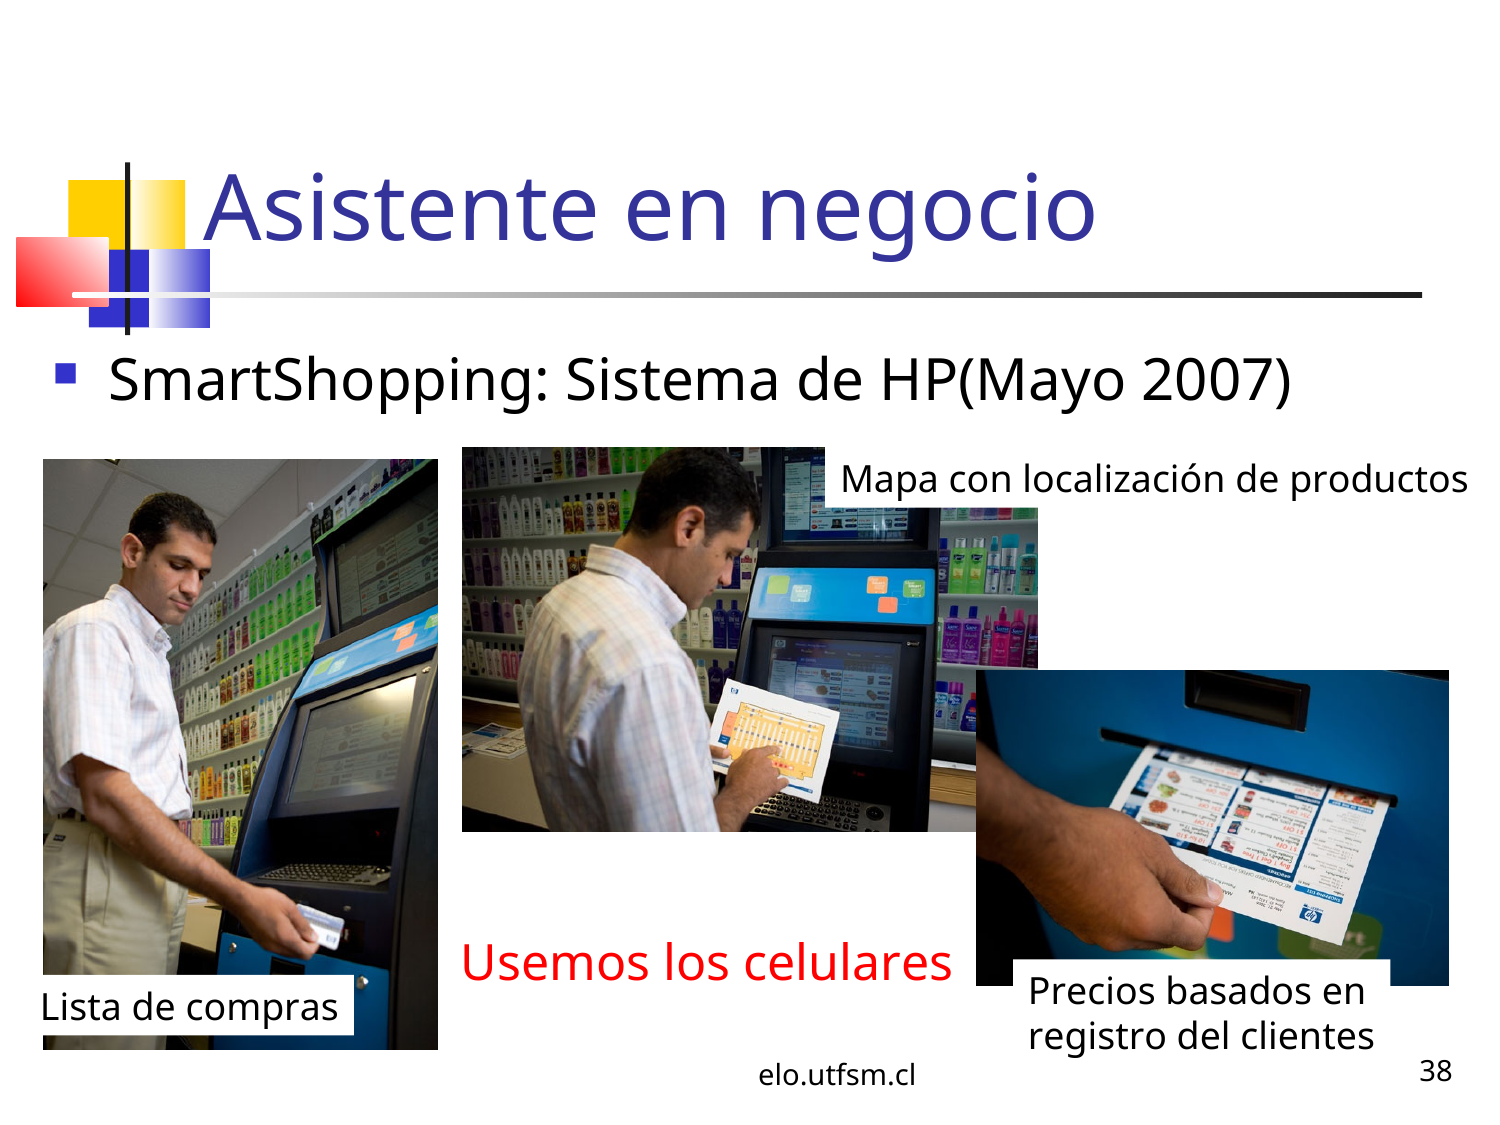

# Asistente en negocio
SmartShopping: Sistema de HP(Mayo 2007)
Mapa con localización de productos
Usemos los celulares
Precios basados en
registro del clientes
Lista de compras
elo.utfsm.cl